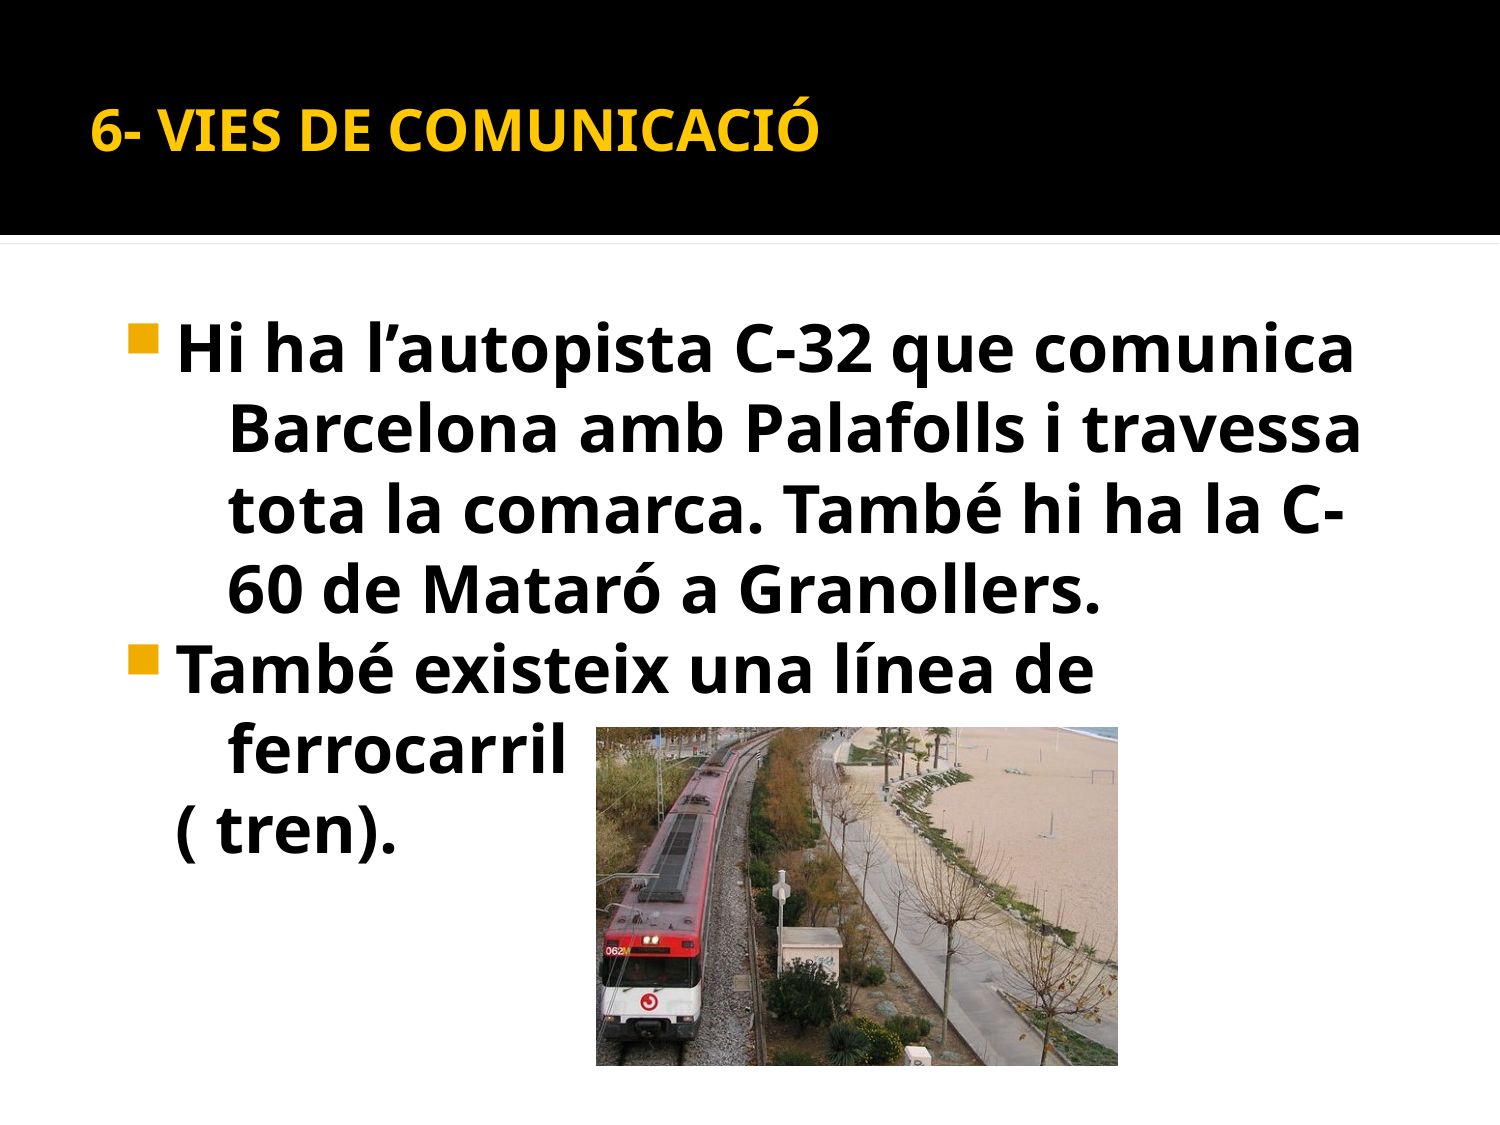

# 6- VIES DE COMUNICACIÓ
Hi ha l’autopista C-32 que comunica Barcelona amb Palafolls i travessa tota la comarca. També hi ha la C-60 de Mataró a Granollers.
També existeix una línea de ferrocarril
( tren).